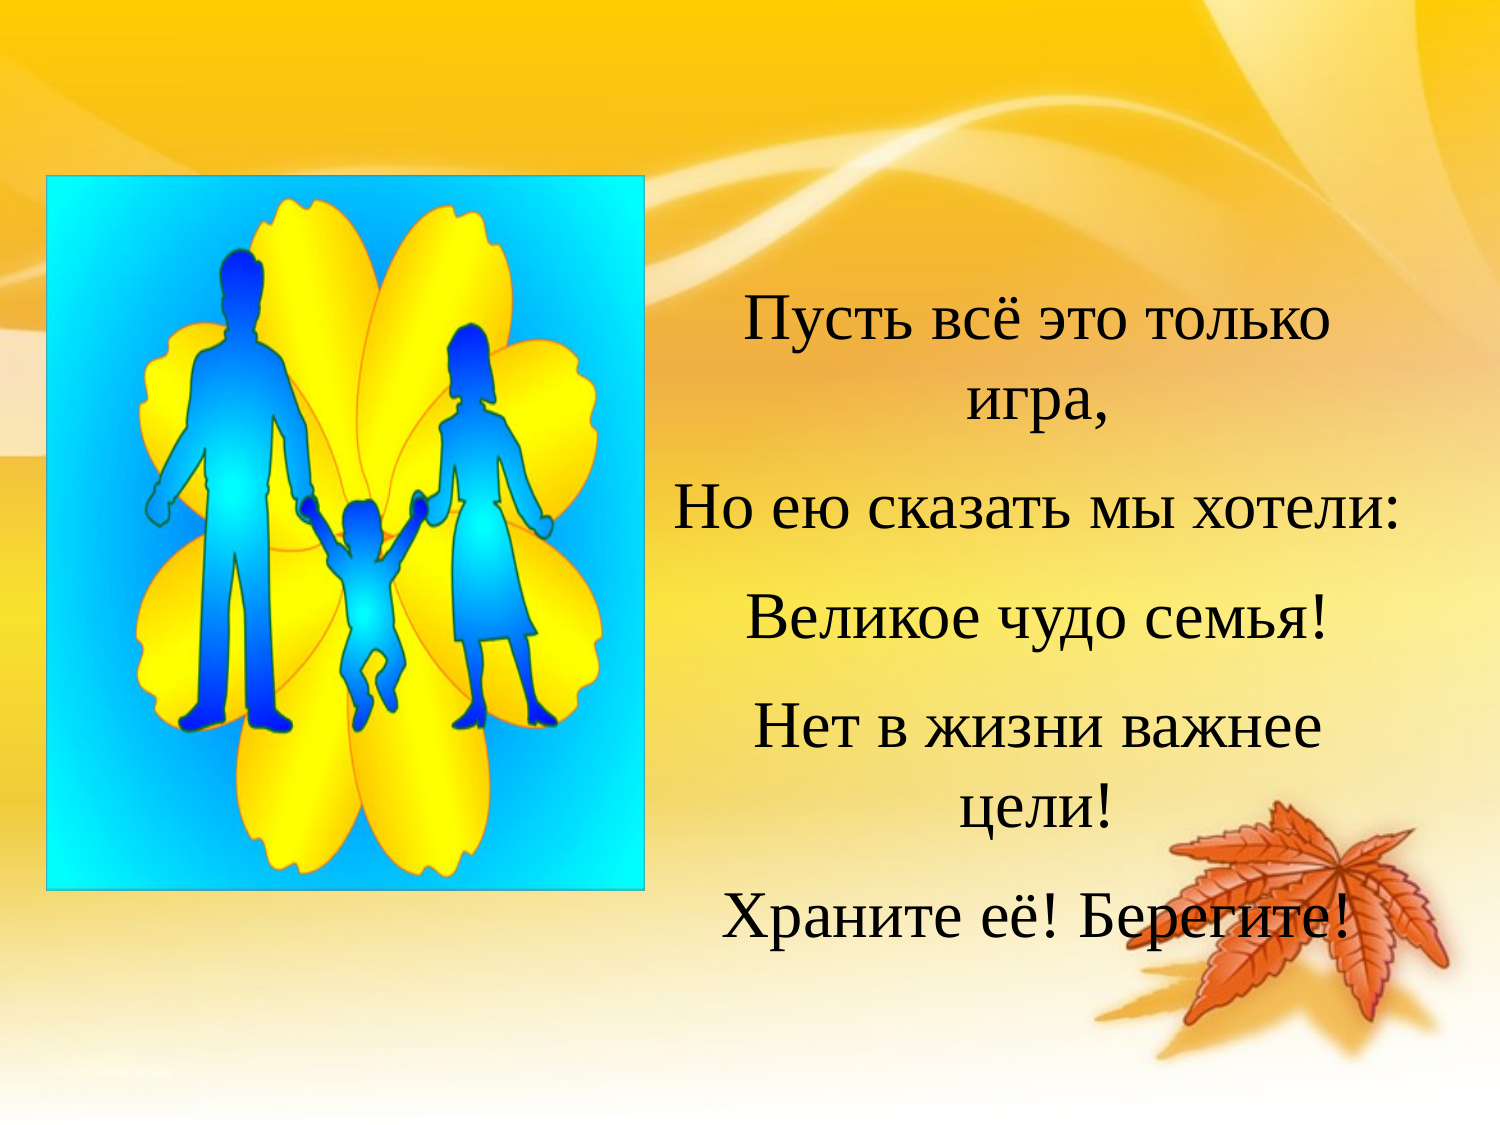

# Пусть всё это только игра,
Но ею сказать мы хотели:
Великое чудо семья!
Нет в жизни важнее цели!
Храните её! Берегите!